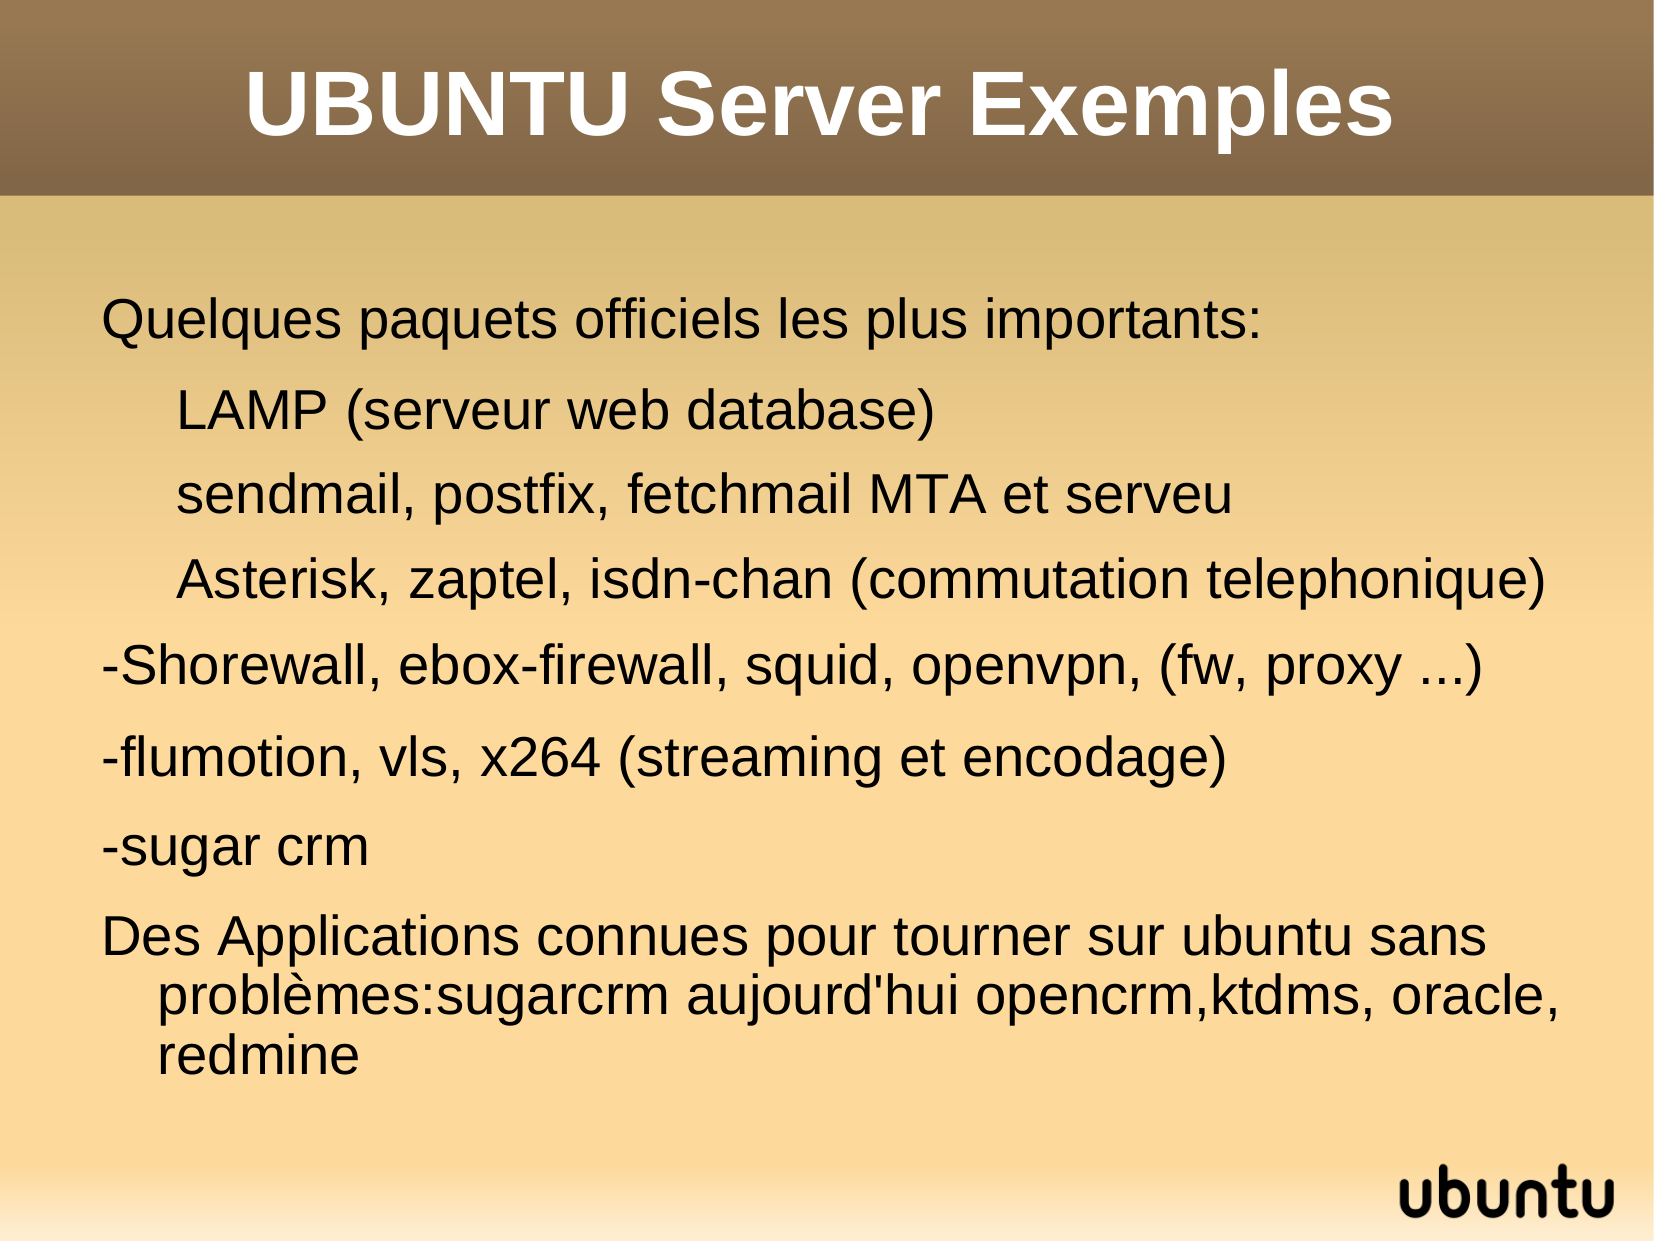

# UBUNTU Server Exemples
Quelques paquets officiels les plus importants:
LAMP (serveur web database)‏
sendmail, postfix, fetchmail MTA et serveu
Asterisk, zaptel, isdn-chan (commutation telephonique)‏
-Shorewall, ebox-firewall, squid, openvpn, (fw, proxy ...)‏
-flumotion, vls, x264 (streaming et encodage)‏
-sugar crm
Des Applications connues pour tourner sur ubuntu sans problèmes:sugarcrm aujourd'hui opencrm,ktdms, oracle, redmine